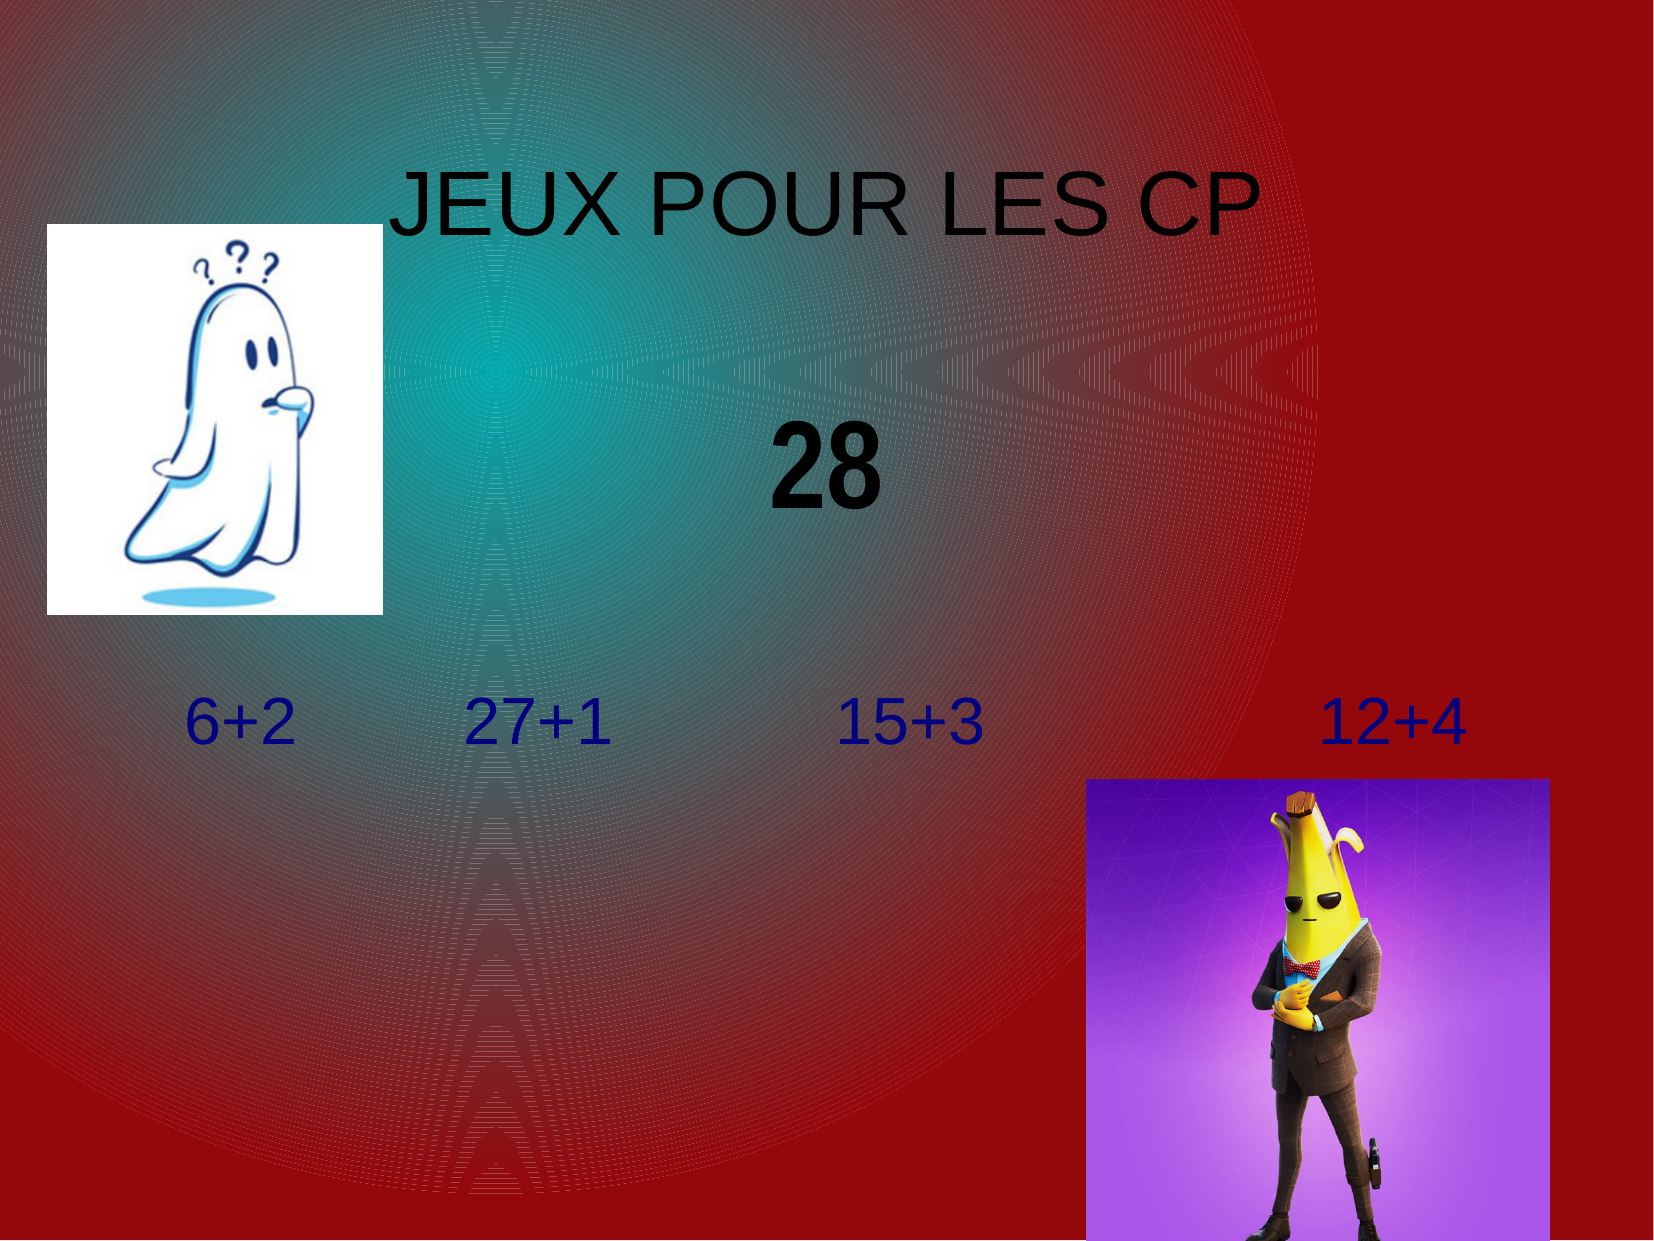

# JEUX POUR LES CP
28
6+2 27+1 15+3 12+4